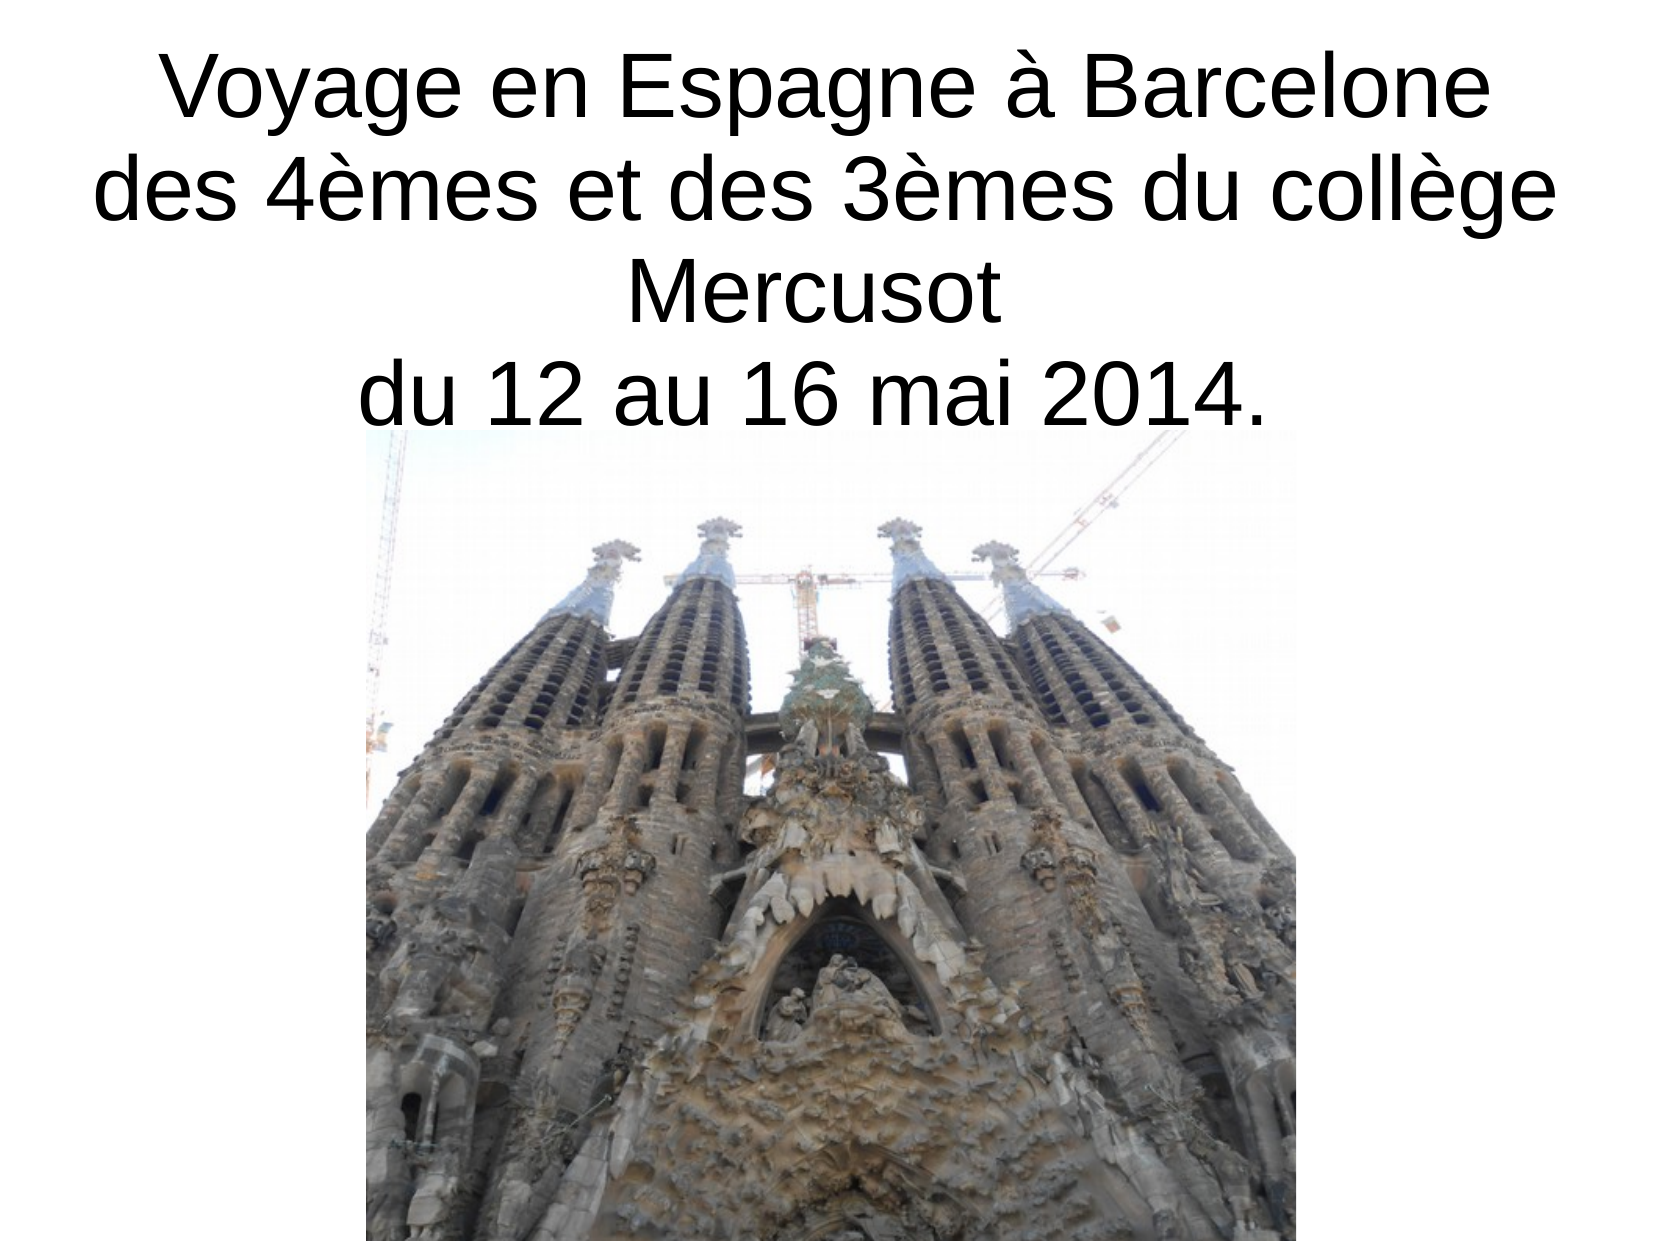

# Voyage en Espagne à Barcelone des 4èmes et des 3èmes du collège Mercusot du 12 au 16 mai 2014.